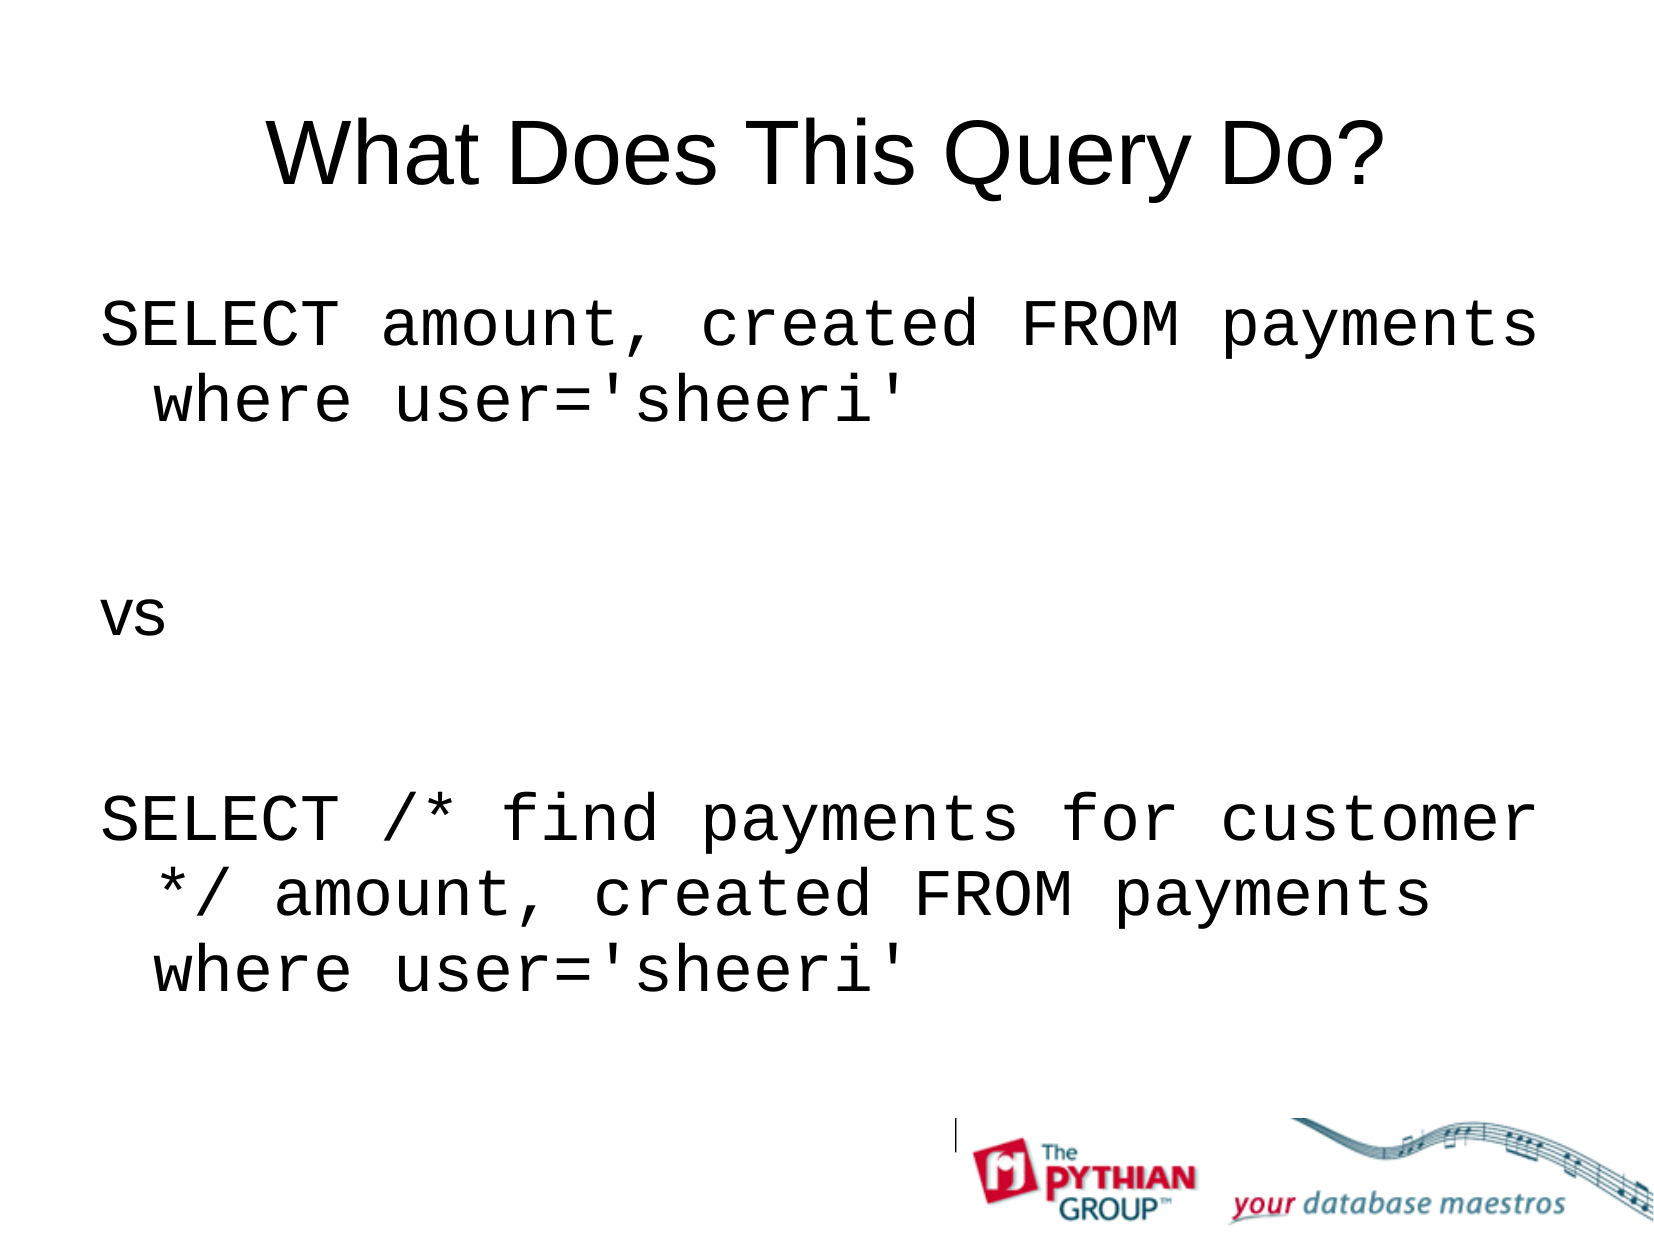

# What Does This Query Do?
SELECT amount, created FROM payments where user='sheeri'
vs
SELECT /* find payments for customer */ amount, created FROM payments where user='sheeri'